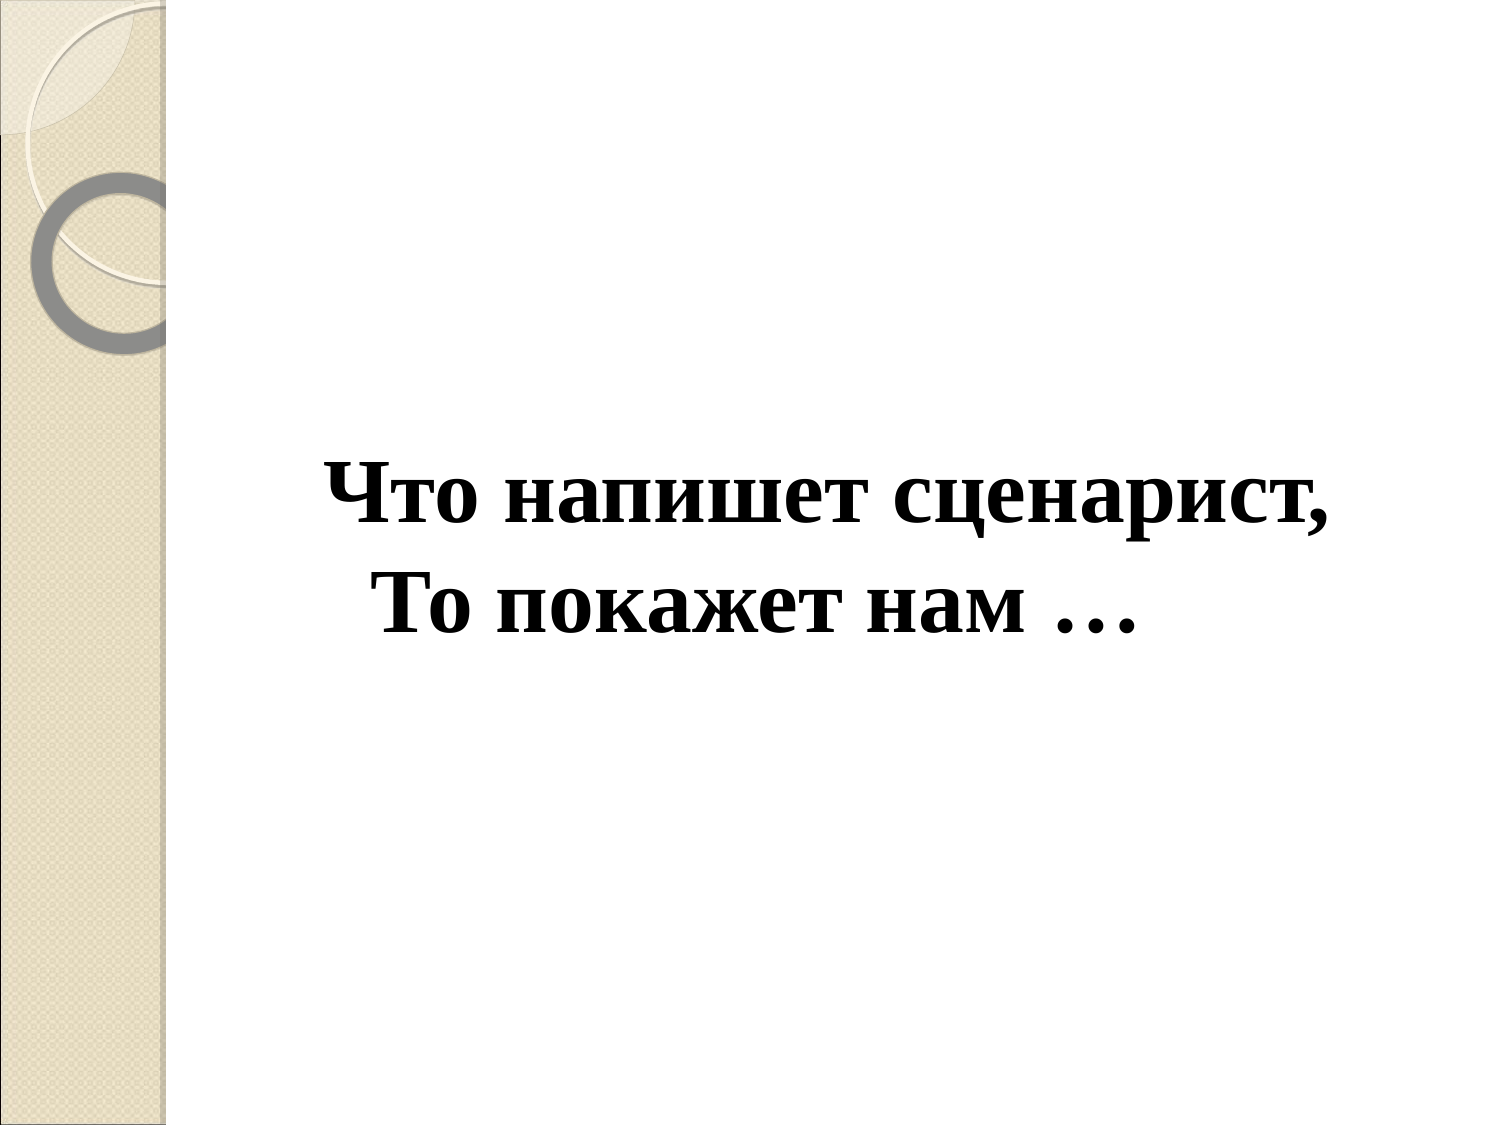

#
Что напишет сценарист, 
То покажет нам …